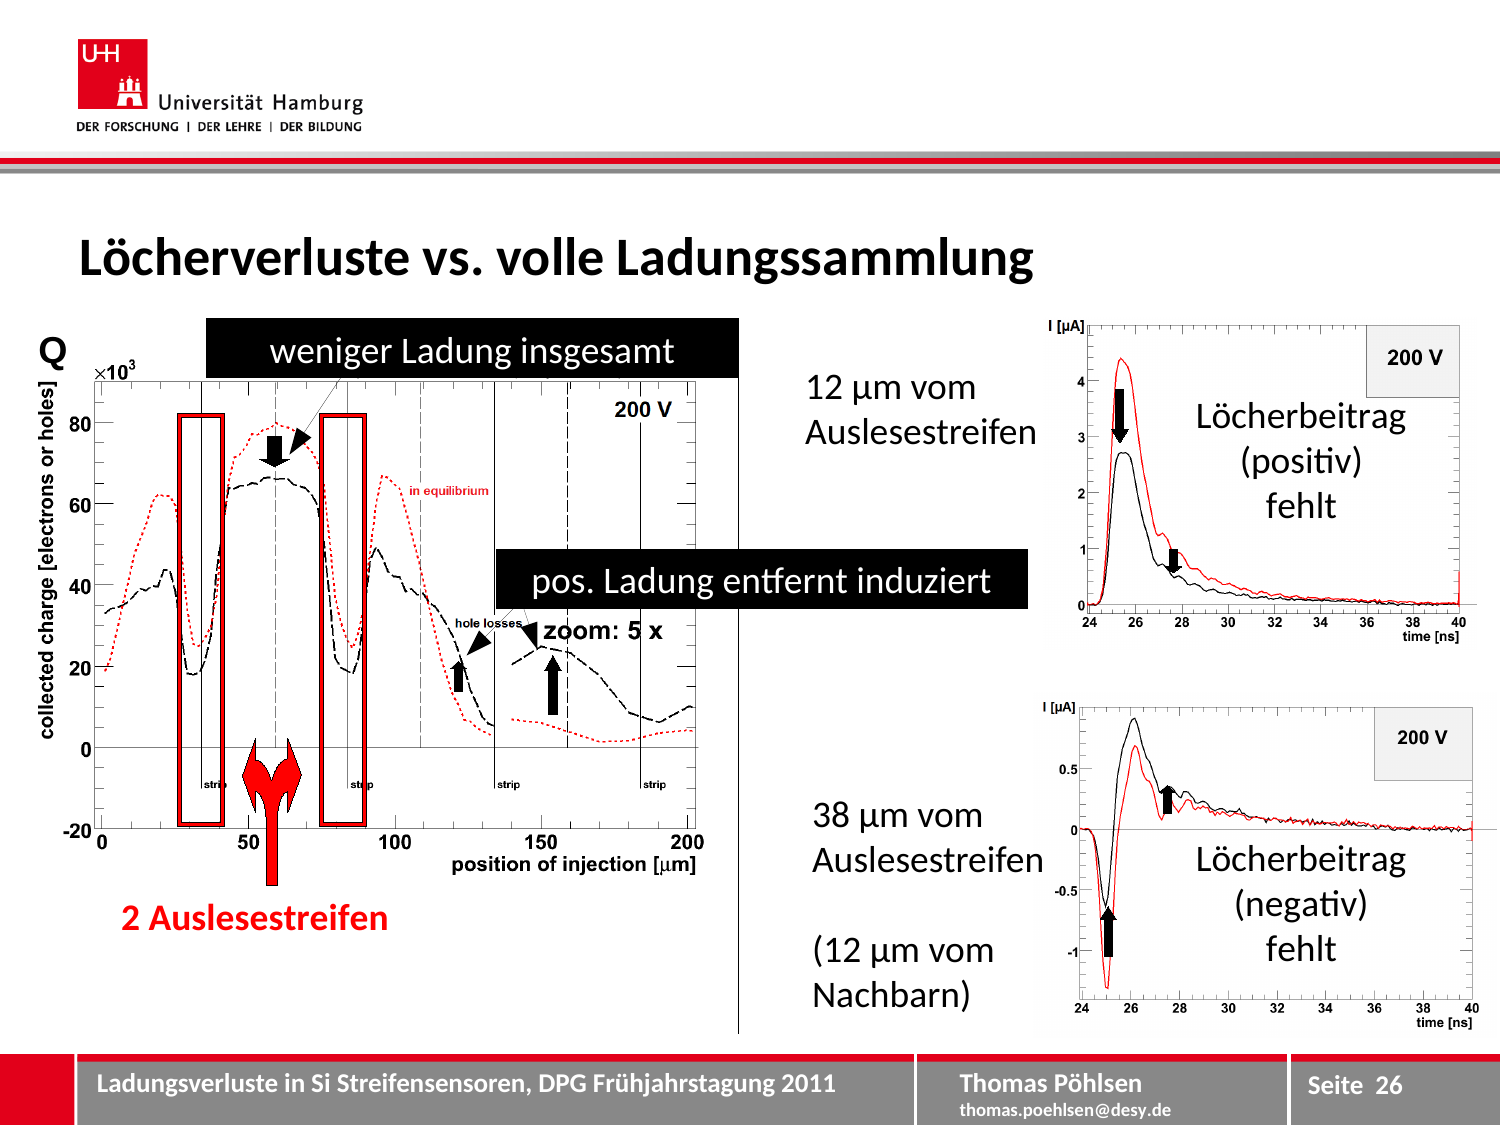

# Löcherverluste vs. volle Ladungssammlung
Q
weniger Ladung insgesamt
12 µm vom Auslesestreifen
Löcherbeitrag
(positiv)
fehlt
2 Auslesestreifen
pos. Ladung entfernt induziert
38 µm vom Auslesestreifen
(12 µm vom Nachbarn)
Löcherbeitrag
(negativ)
fehlt